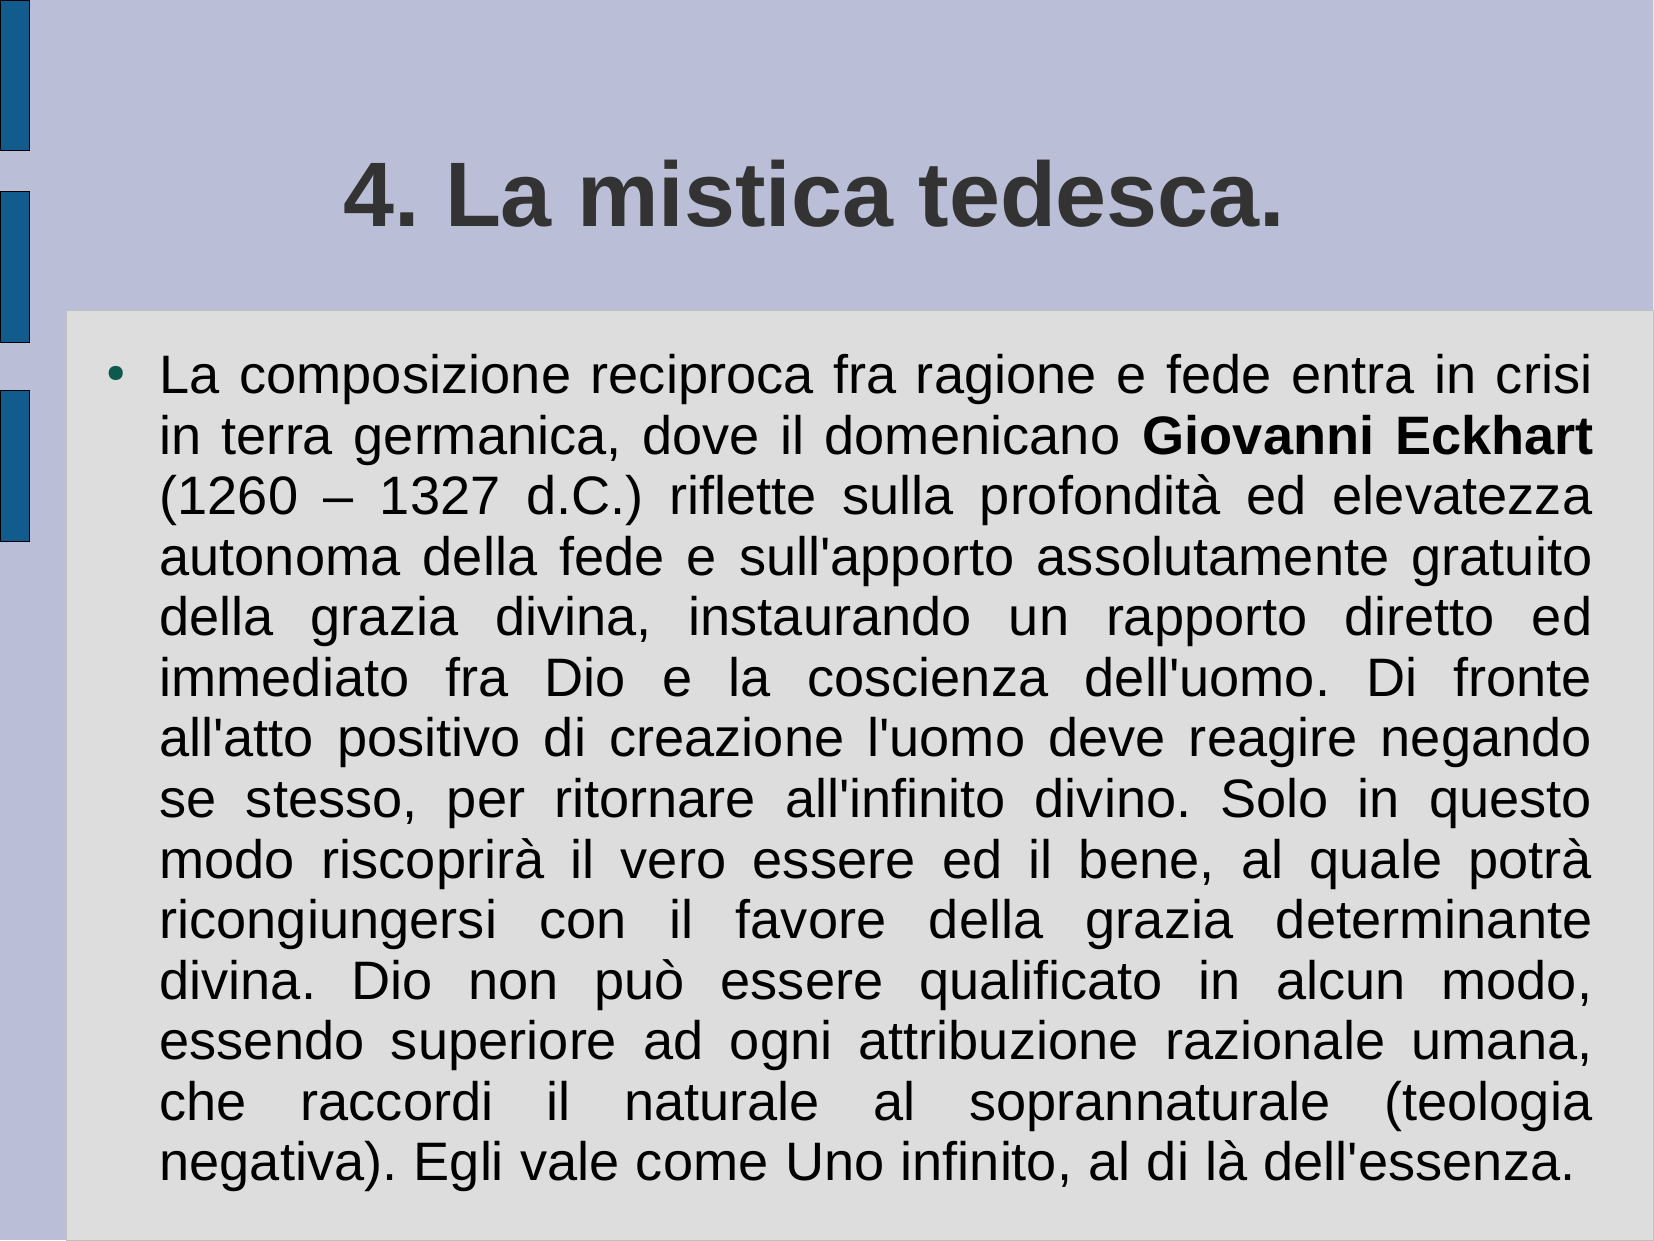

# 4. La mistica tedesca.
La composizione reciproca fra ragione e fede entra in crisi in terra germanica, dove il domenicano Giovanni Eckhart (1260 – 1327 d.C.) riflette sulla profondità ed elevatezza autonoma della fede e sull'apporto assolutamente gratuito della grazia divina, instaurando un rapporto diretto ed immediato fra Dio e la coscienza dell'uomo. Di fronte all'atto positivo di creazione l'uomo deve reagire negando se stesso, per ritornare all'infinito divino. Solo in questo modo riscoprirà il vero essere ed il bene, al quale potrà ricongiungersi con il favore della grazia determinante divina. Dio non può essere qualificato in alcun modo, essendo superiore ad ogni attribuzione razionale umana, che raccordi il naturale al soprannaturale (teologia negativa). Egli vale come Uno infinito, al di là dell'essenza.